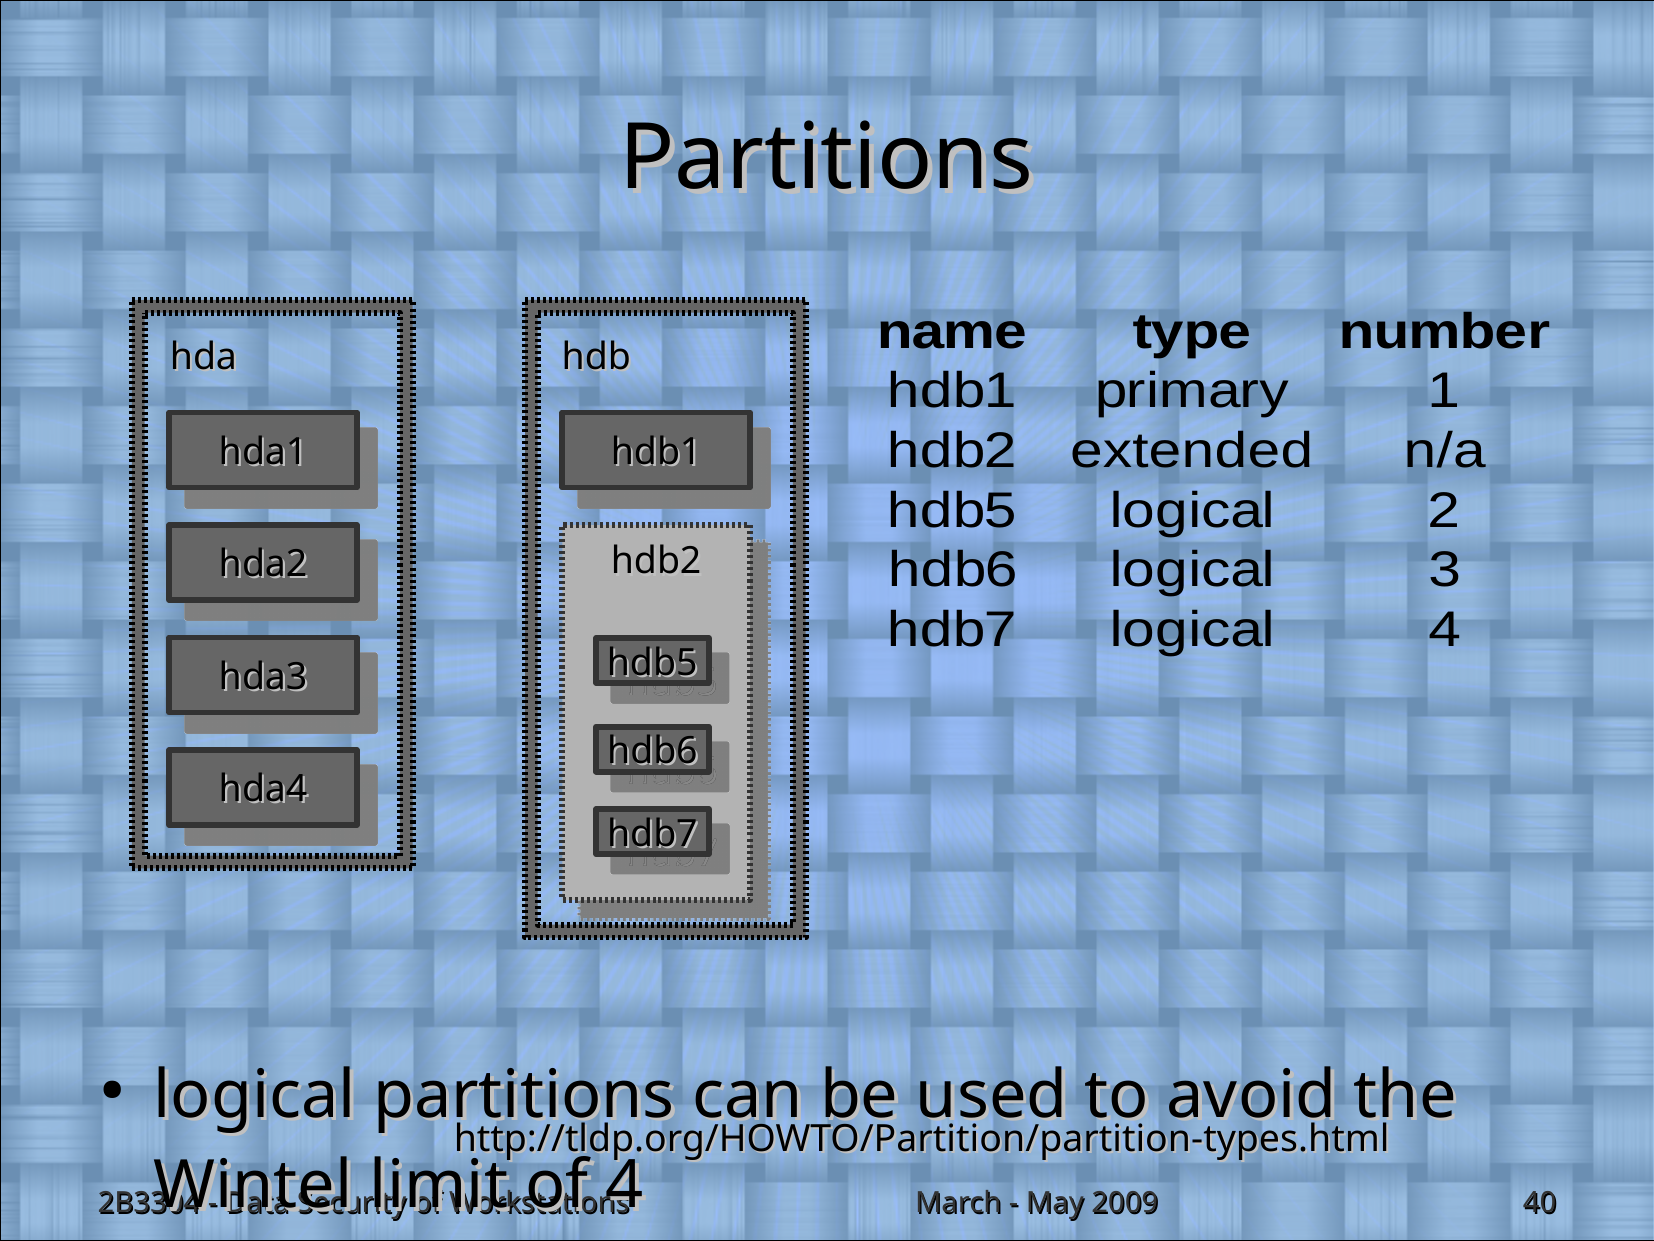

# Partitions
logical partitions can be used to avoid the Wintel limit of 4
hda
hdb
hda1
hdb1
hda2
hdb2
hda3
hdb5
hdb6
hda4
hdb7
http://tldp.org/HOWTO/Partition/partition-types.html